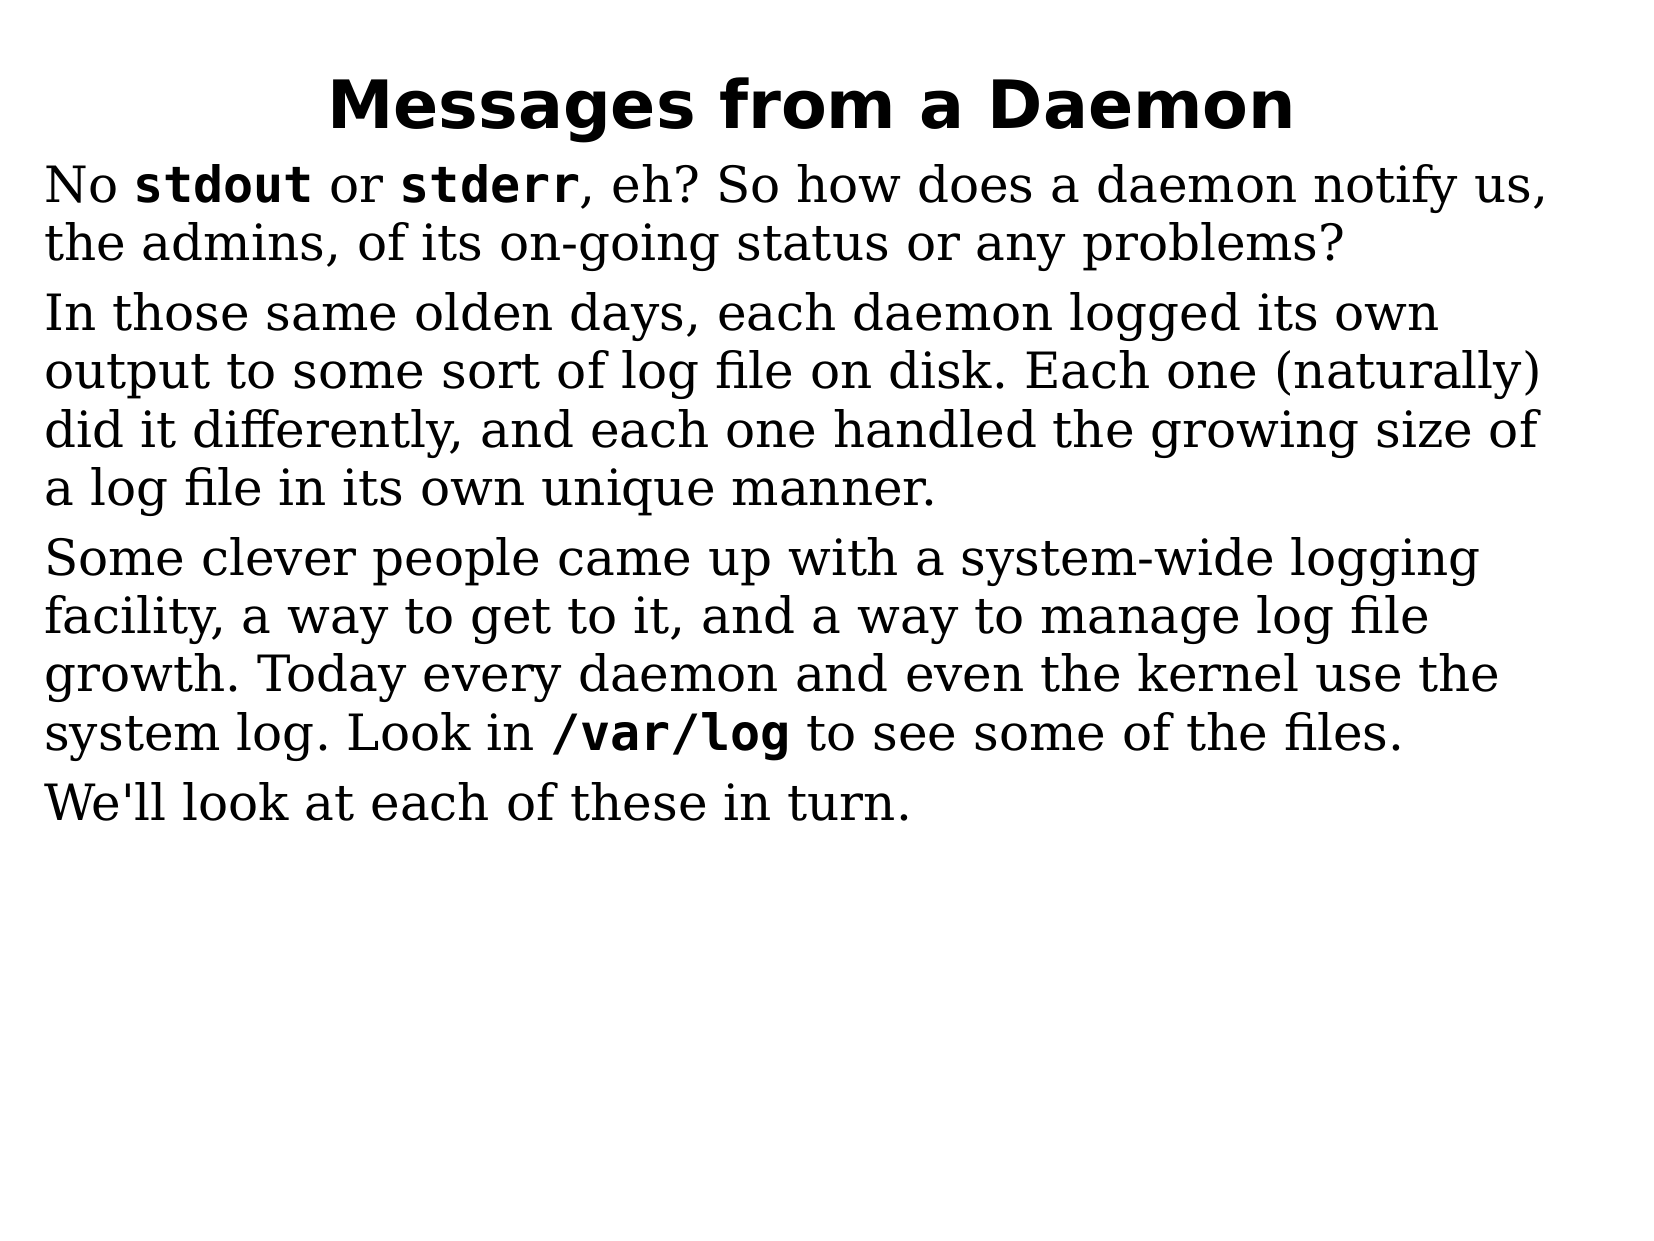

Messages from a Daemon
No stdout or stderr, eh? So how does a daemon notify us, the admins, of its on-going status or any problems?
In those same olden days, each daemon logged its own output to some sort of log file on disk. Each one (naturally) did it differently, and each one handled the growing size of a log file in its own unique manner.
Some clever people came up with a system-wide logging facility, a way to get to it, and a way to manage log file growth. Today every daemon and even the kernel use the system log. Look in /var/log to see some of the files.
We'll look at each of these in turn.